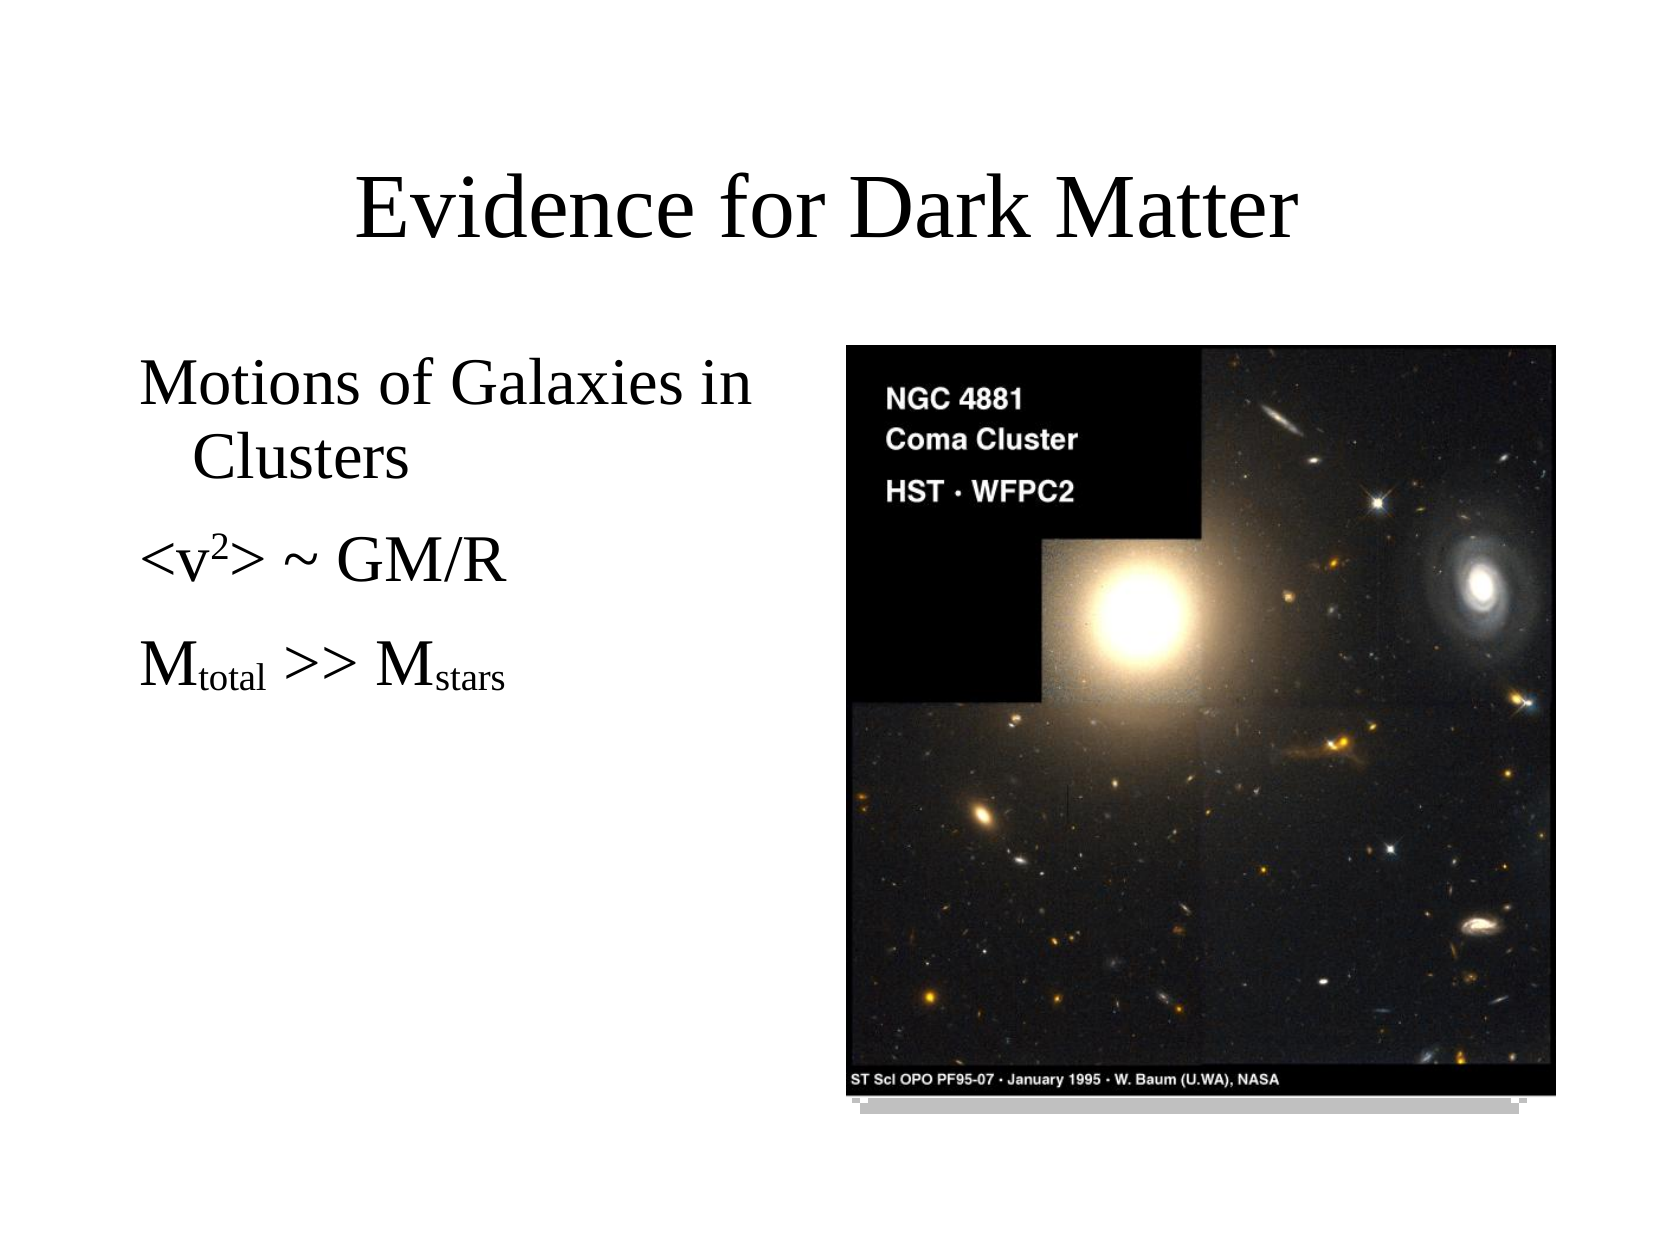

# Evidence for Dark Matter
Motions of Galaxies in Clusters
<v2> ~ GM/R
Mtotal >> Mstars